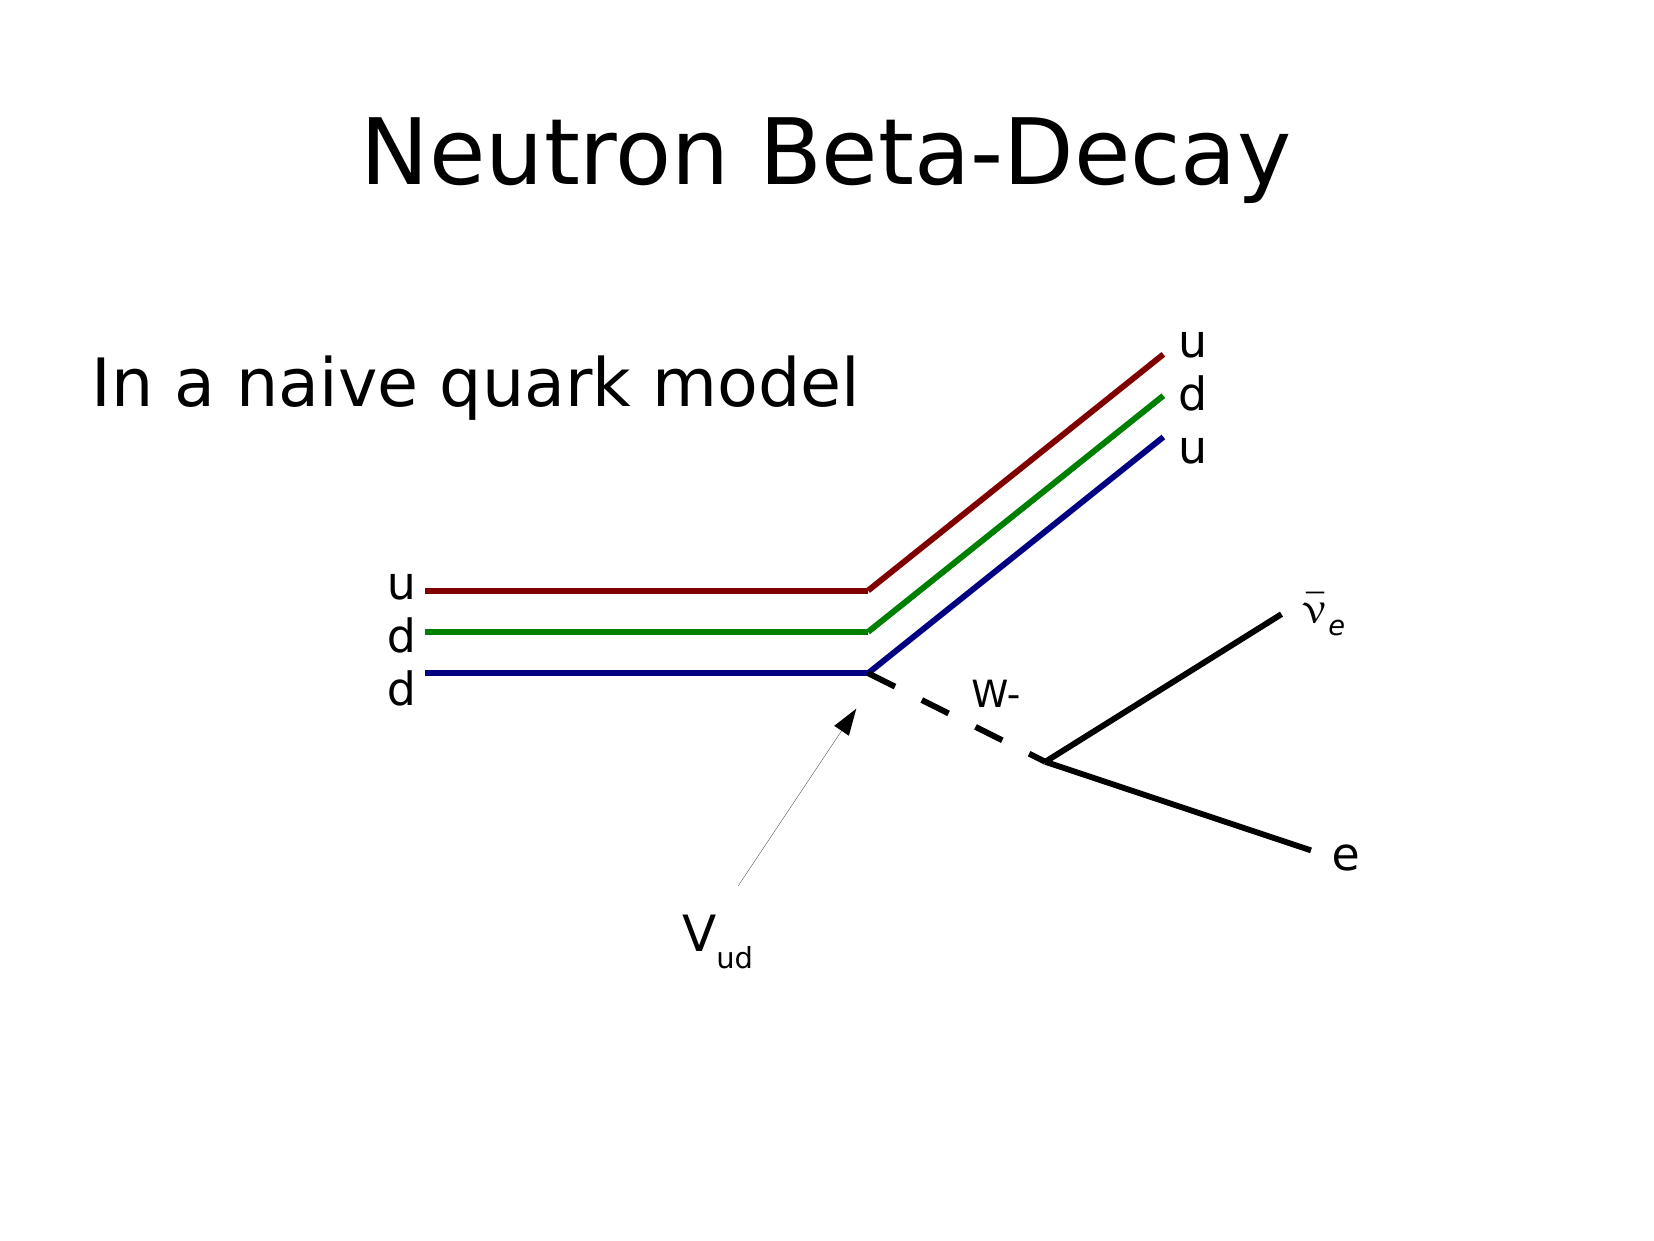

# Neutron Beta-Decay
u
d
u
In a naive quark model
u
d
d
W-
e
Vud